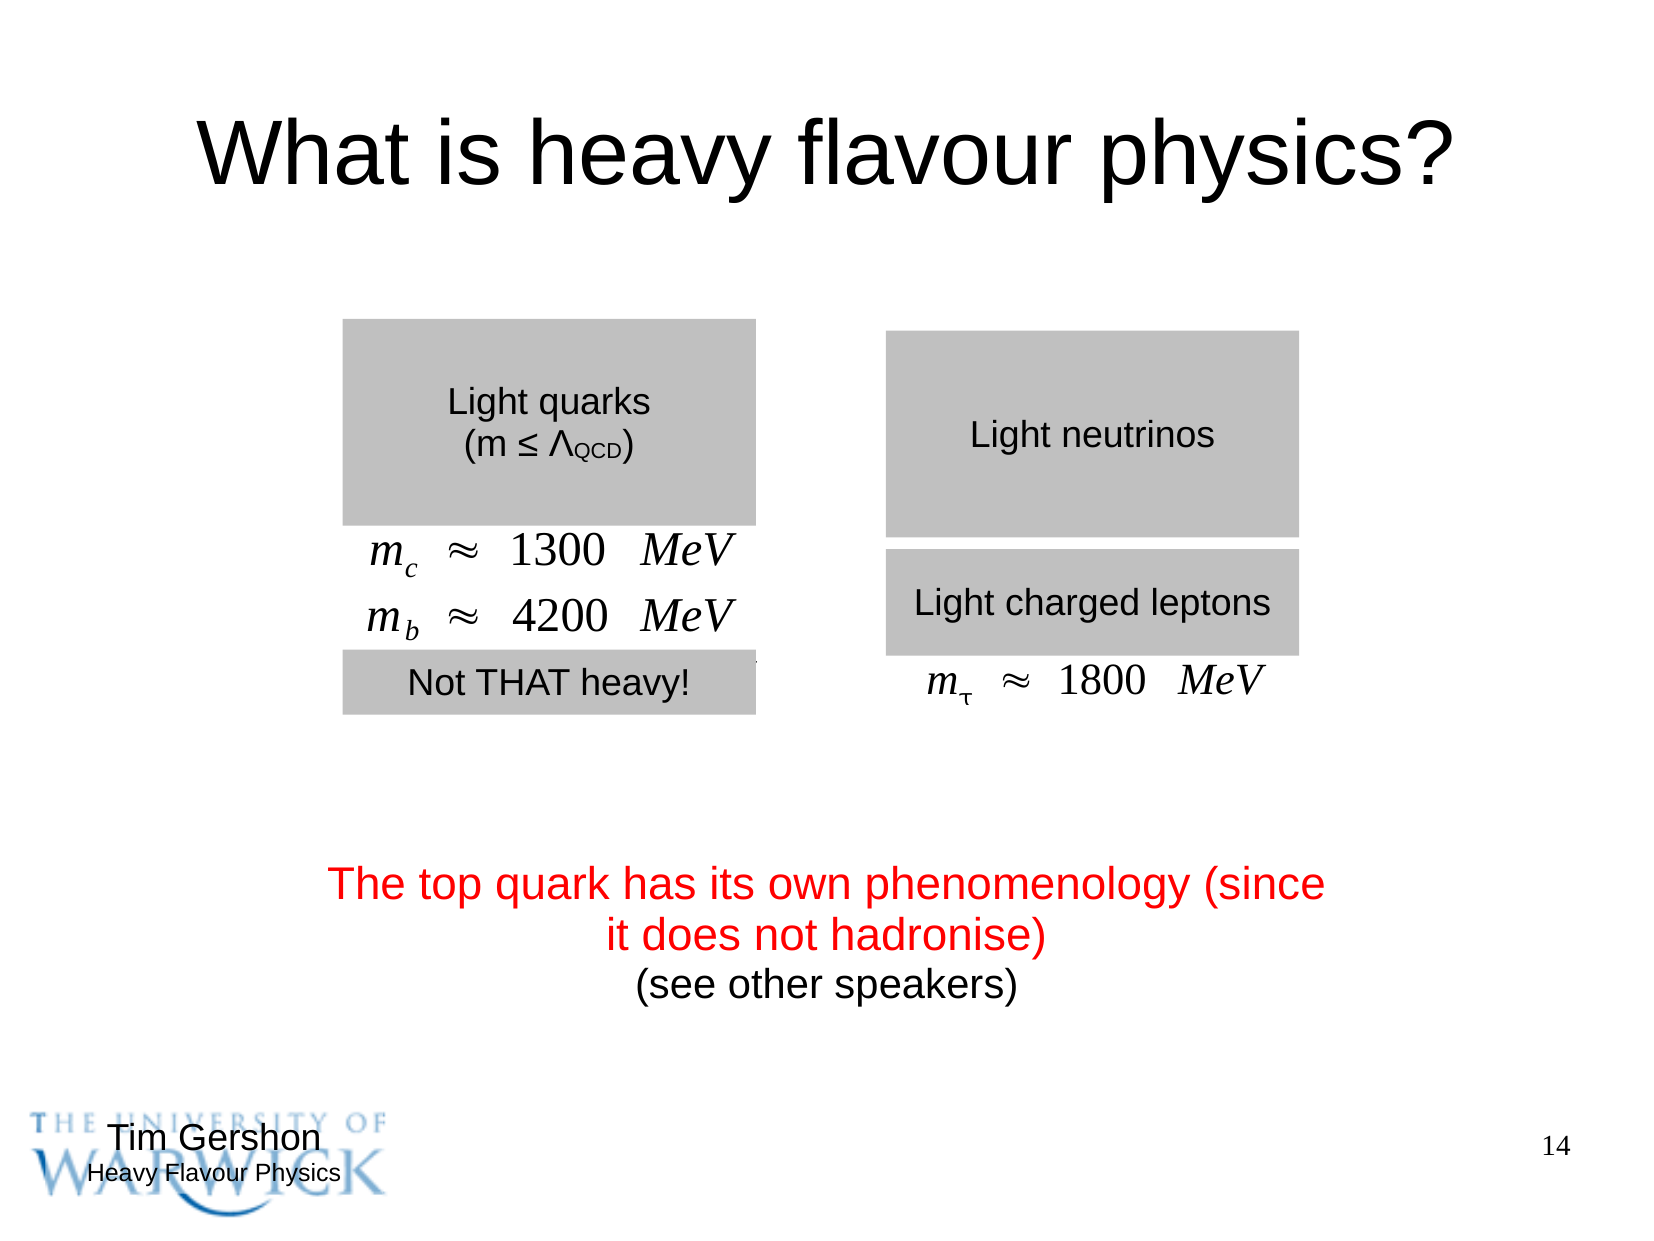

# What is heavy flavour physics?
Light quarks
(m ≤ ΛQCD)
Light neutrinos
Light charged leptons
Not THAT heavy!
The top quark has its own phenomenology (since it does not hadronise)
(see other speakers)
Tim Gershon
Heavy Flavour Physics
14